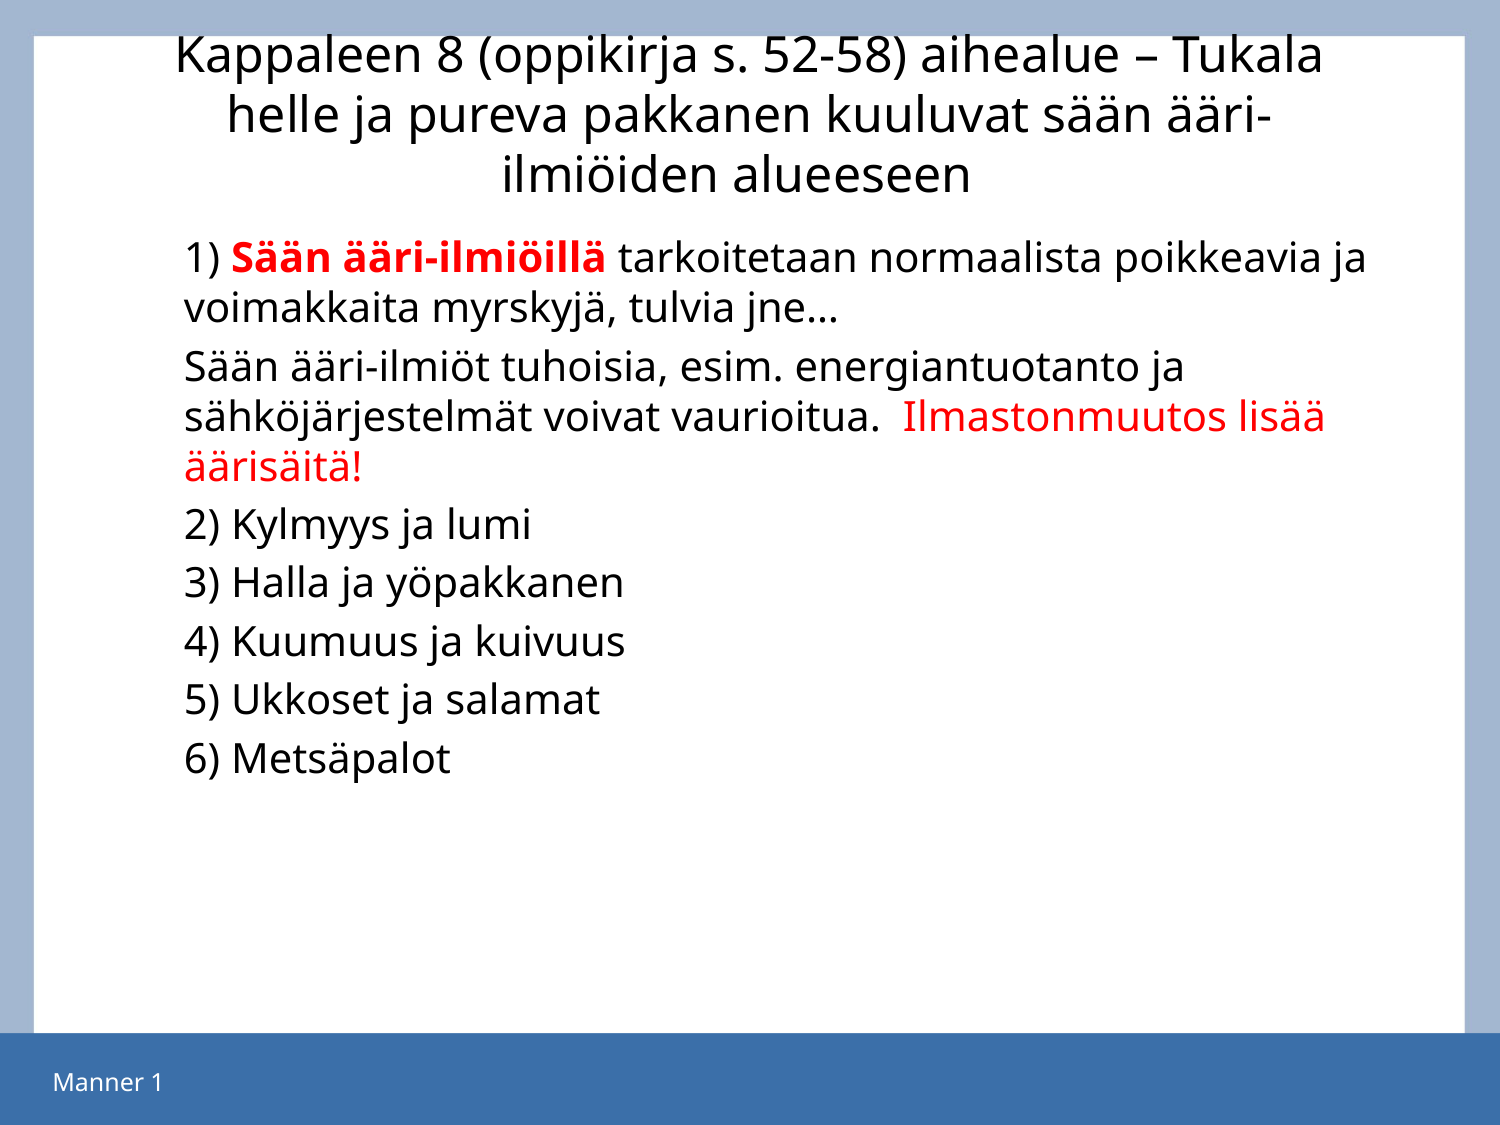

# Kappaleen 8 (oppikirja s. 52-58) aihealue – Tukala helle ja pureva pakkanen kuuluvat sään ääri-ilmiöiden alueeseen
1) Sään ääri-ilmiöillä tarkoitetaan normaalista poikkeavia ja voimakkaita myrskyjä, tulvia jne…
Sään ääri-ilmiöt tuhoisia, esim. energiantuotanto ja sähköjärjestelmät voivat vaurioitua. Ilmastonmuutos lisää äärisäitä!
2) Kylmyys ja lumi
3) Halla ja yöpakkanen
4) Kuumuus ja kuivuus
5) Ukkoset ja salamat
6) Metsäpalot